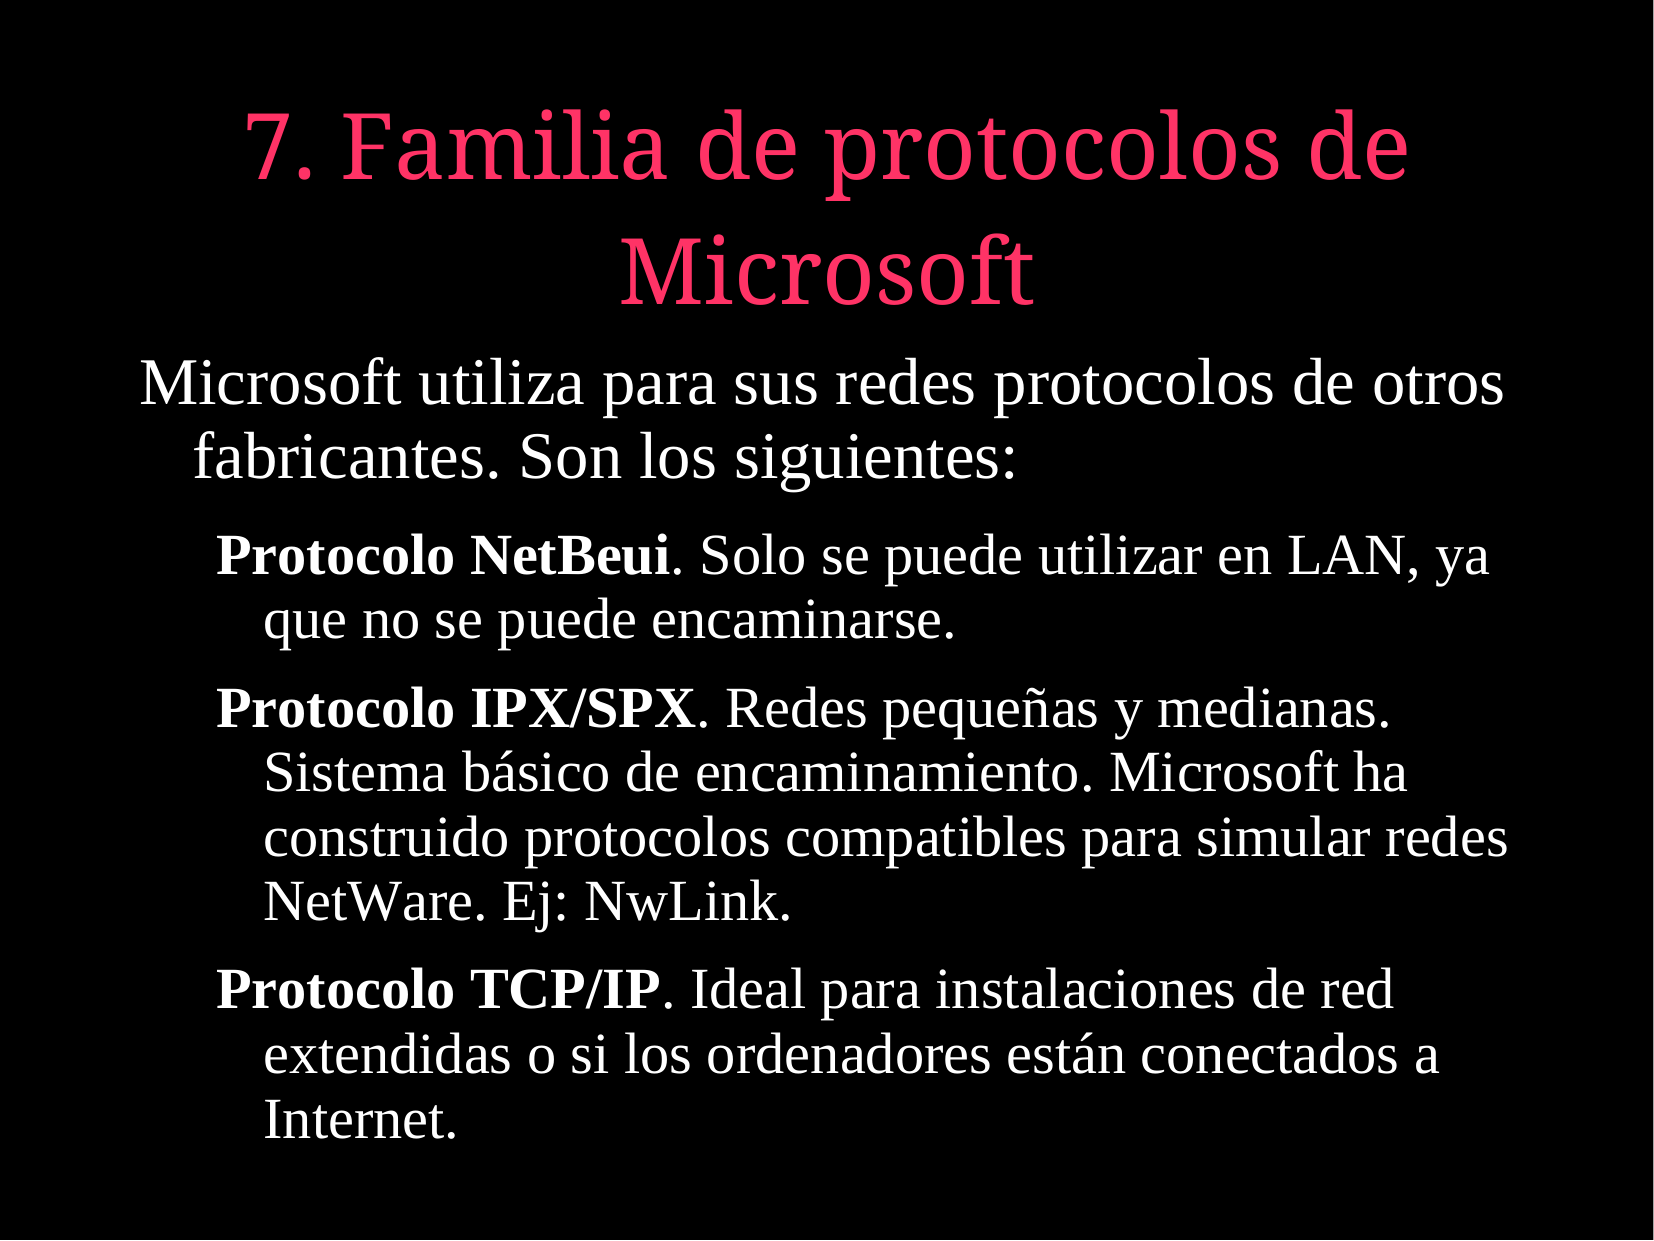

# 7. Familia de protocolos de Microsoft
Microsoft utiliza para sus redes protocolos de otros fabricantes. Son los siguientes:
Protocolo NetBeui. Solo se puede utilizar en LAN, ya que no se puede encaminarse.
Protocolo IPX/SPX. Redes pequeñas y medianas. Sistema básico de encaminamiento. Microsoft ha construido protocolos compatibles para simular redes NetWare. Ej: NwLink.
Protocolo TCP/IP. Ideal para instalaciones de red extendidas o si los ordenadores están conectados a Internet.